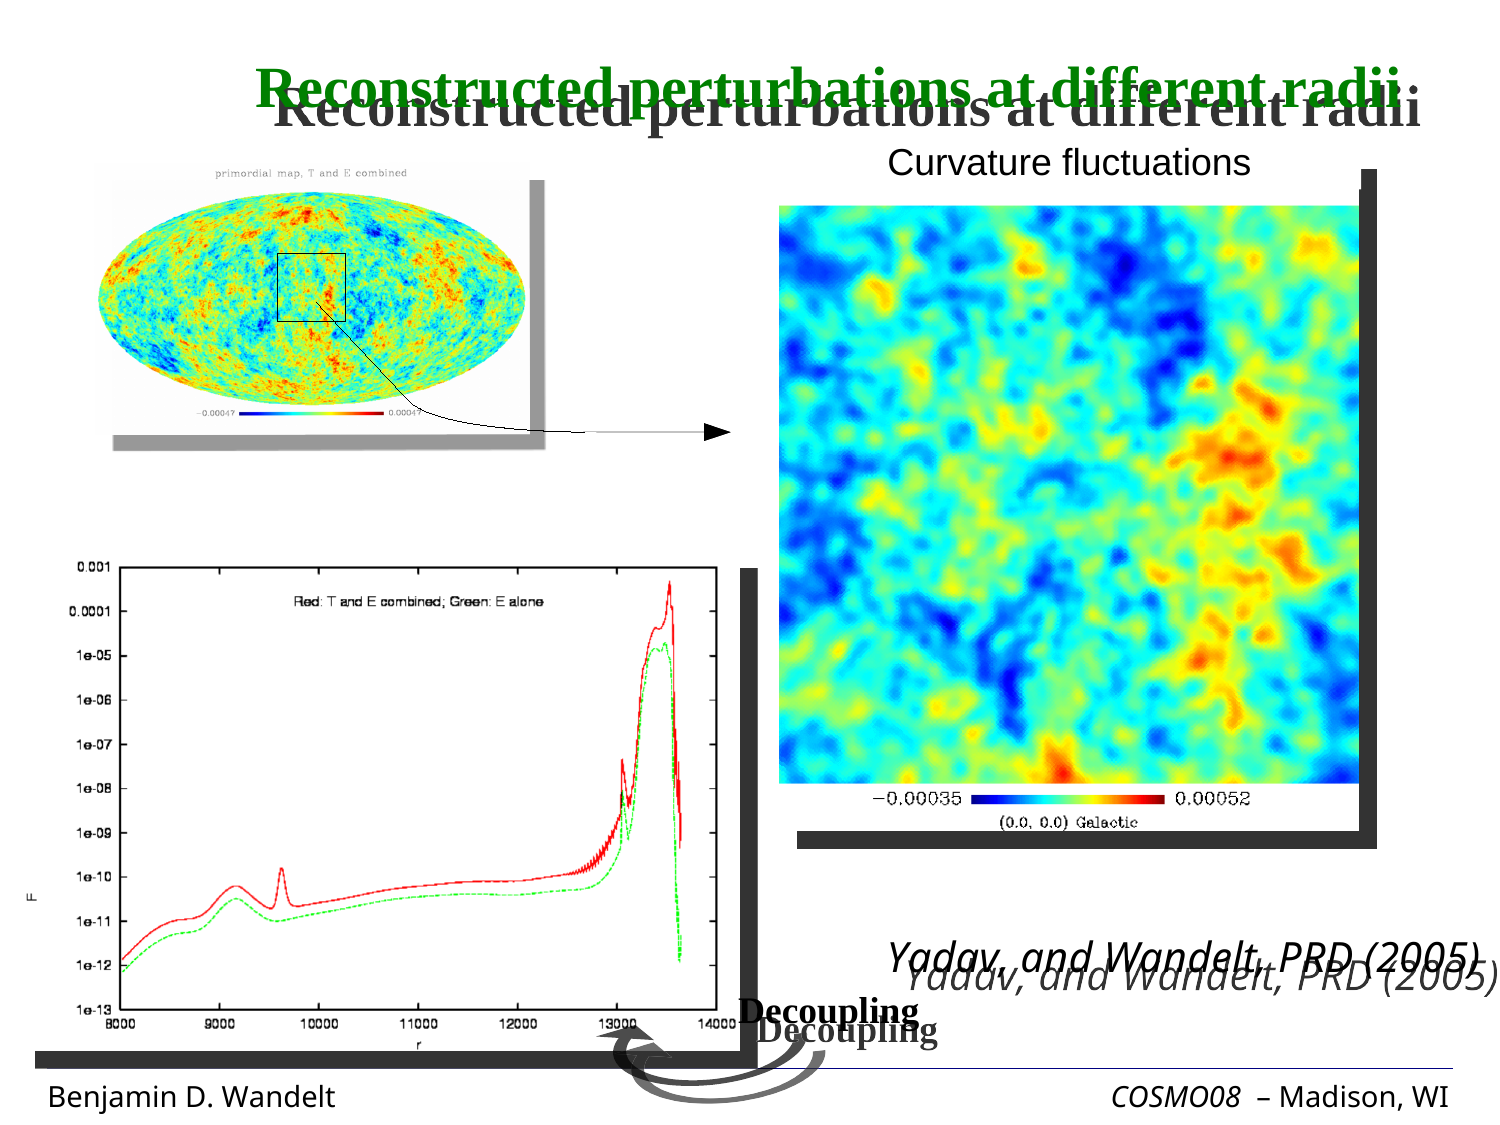

Reconstructed perturbations at different radii
Curvature fluctuations
Yadav, and Wandelt, PRD (2005)
Decoupling
August 2, 2008